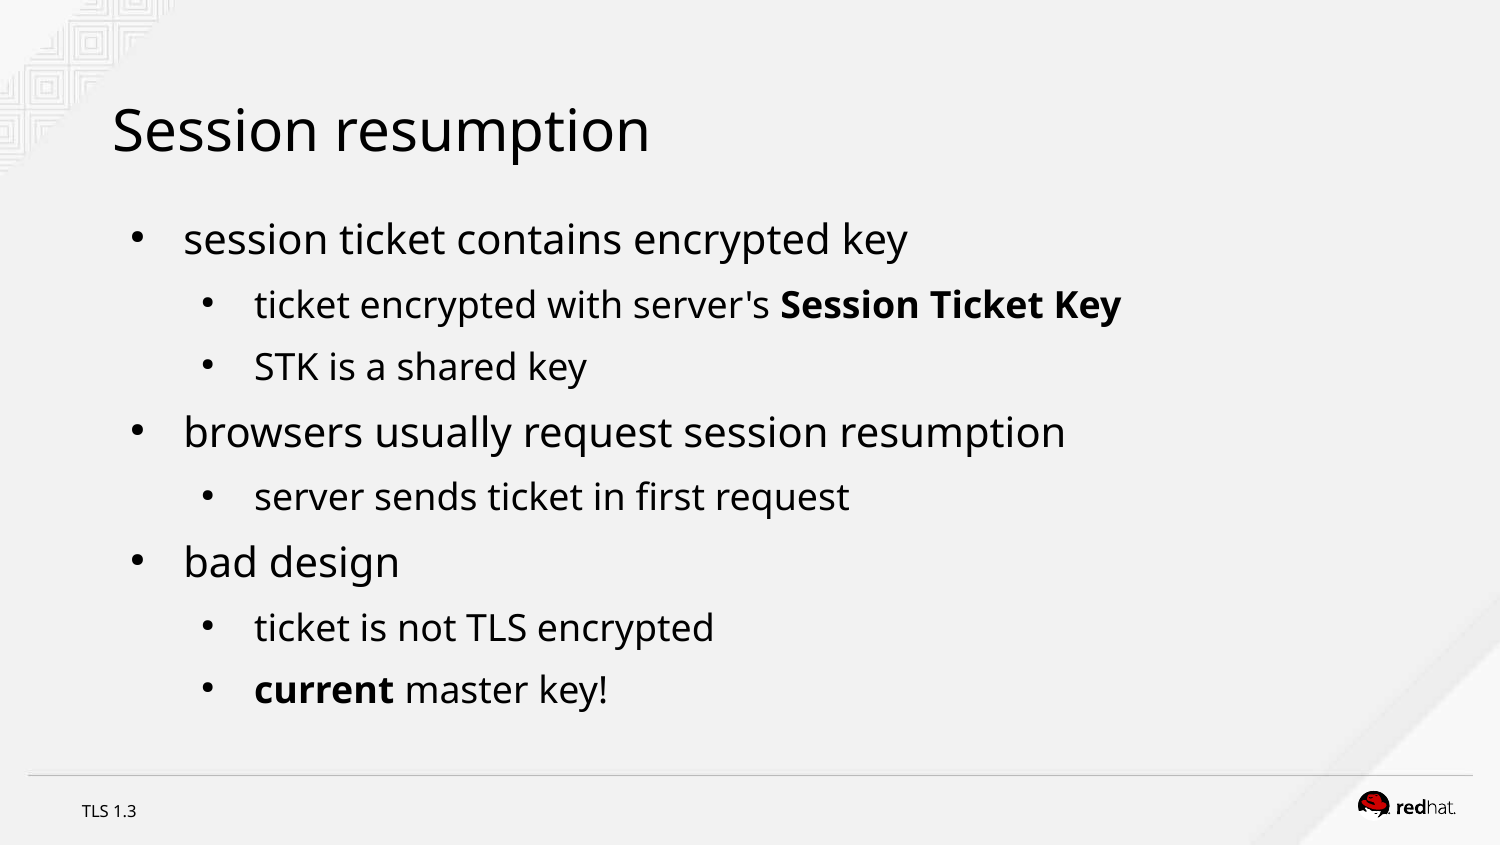

# Session resumption
session ticket contains encrypted key
ticket encrypted with server's Session Ticket Key
STK is a shared key
browsers usually request session resumption
server sends ticket in first request
bad design
ticket is not TLS encrypted
current master key!
TLS 1.3